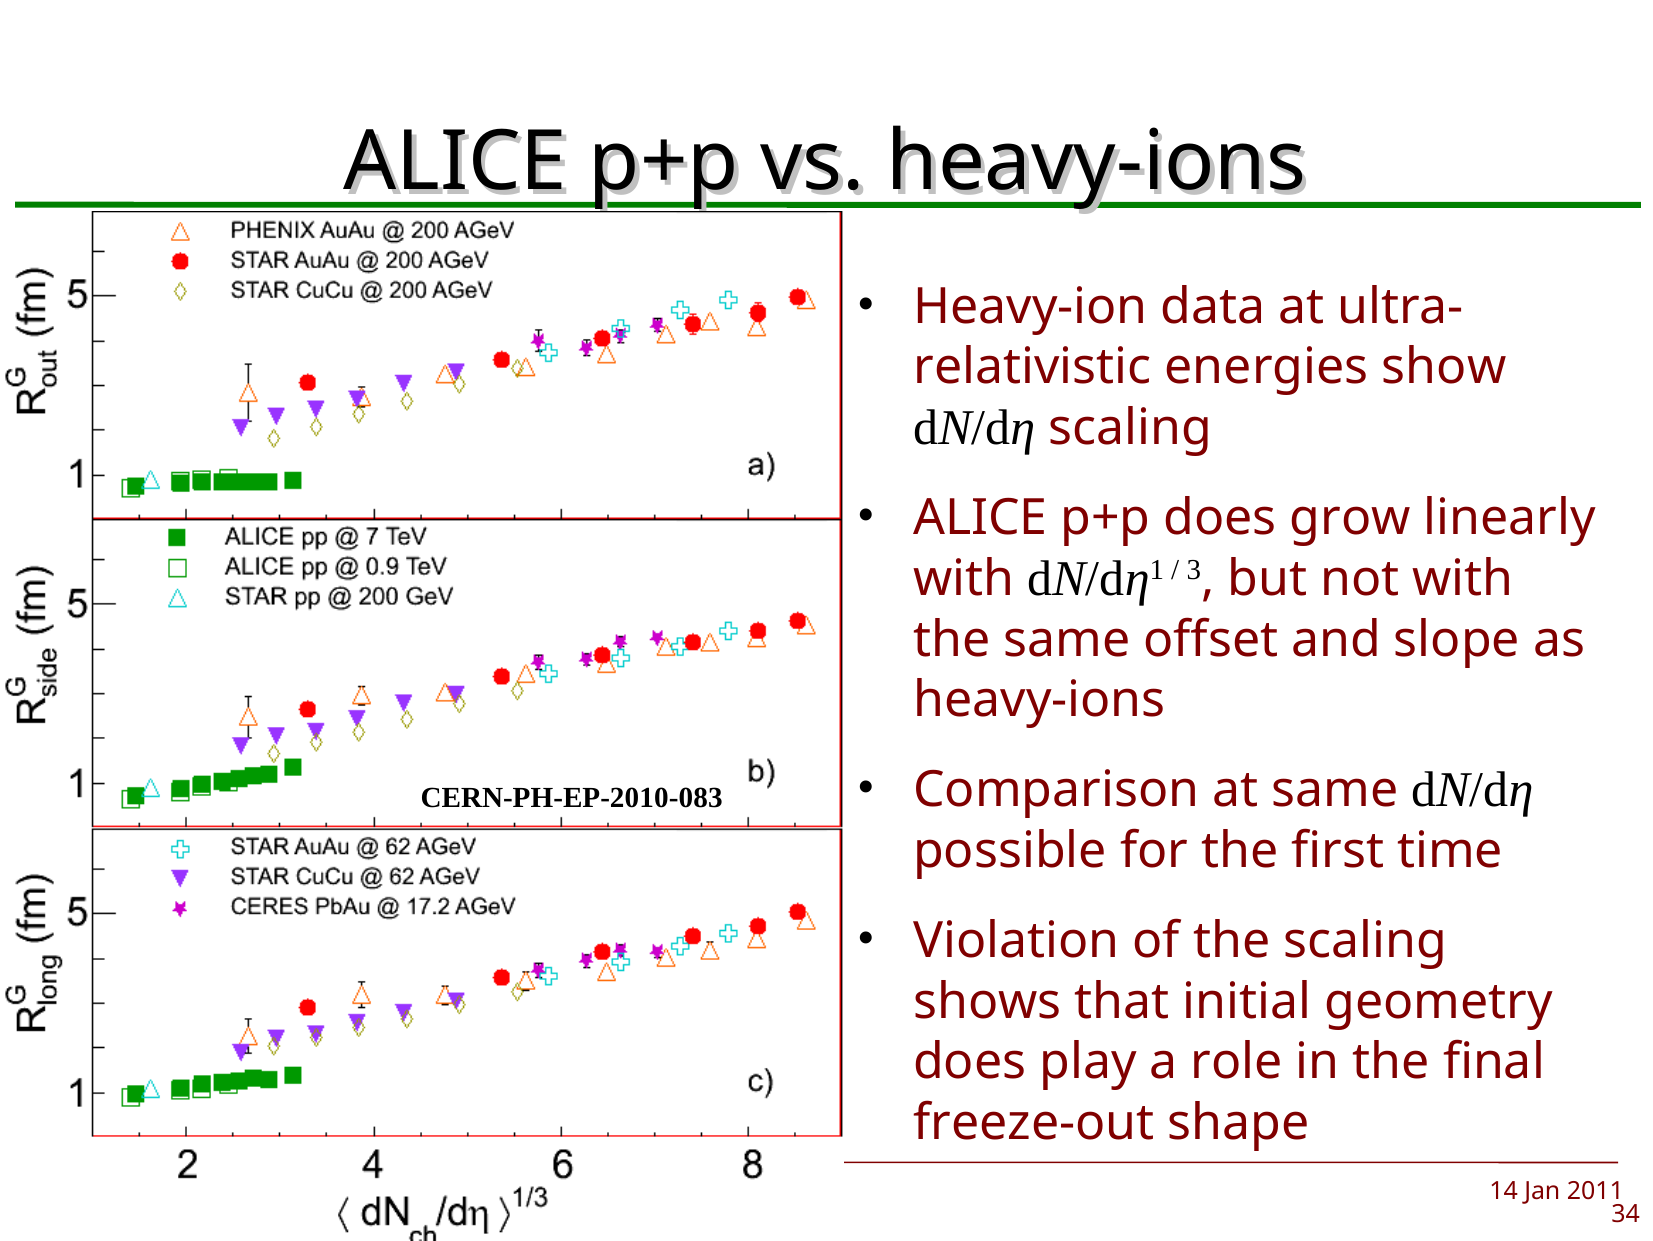

# ALICE p+p vs. heavy-ions
Heavy-ion data at ultra-relativistic energies show dN/dη scaling
ALICE p+p does grow linearly with dN/dη1 / 3, but not with the same offset and slope as heavy-ions
Comparison at same dN/dη possible for the first time
Violation of the scaling shows that initial geometry does play a role in the final freeze-out shape
CERN-PH-EP-2010-083